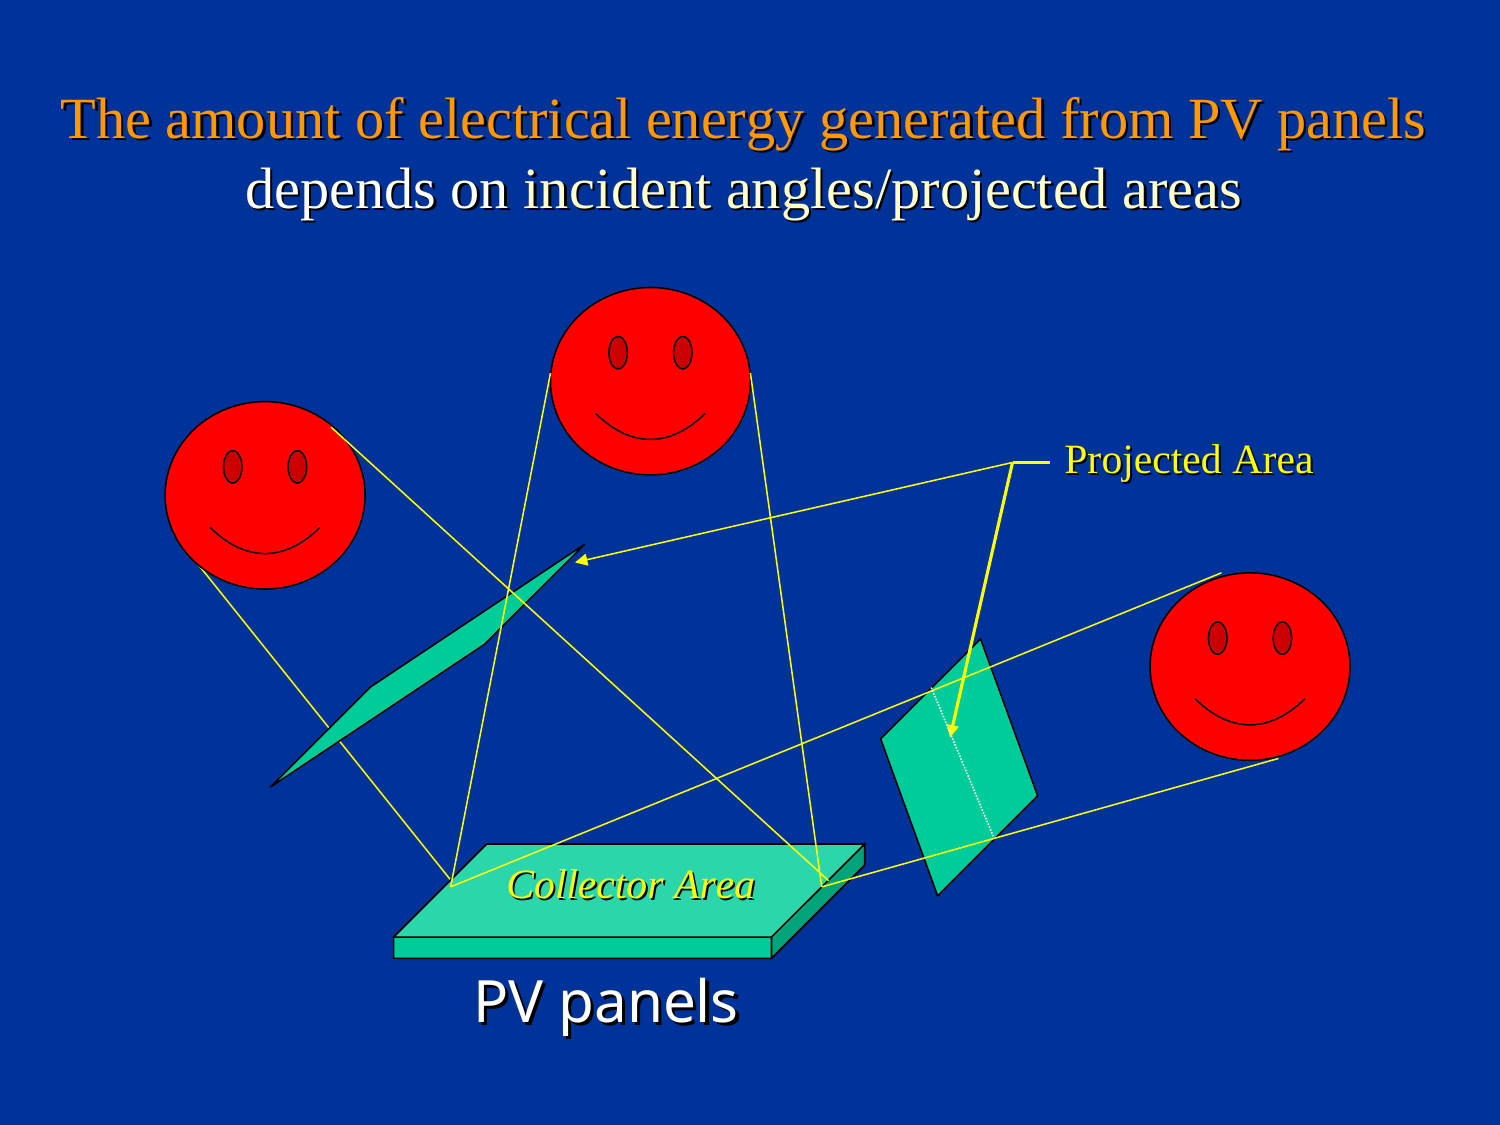

The amount of electrical energy generated from PV panels
depends on incident angles/projected areas
Projected Area
Collector Area
PV panels